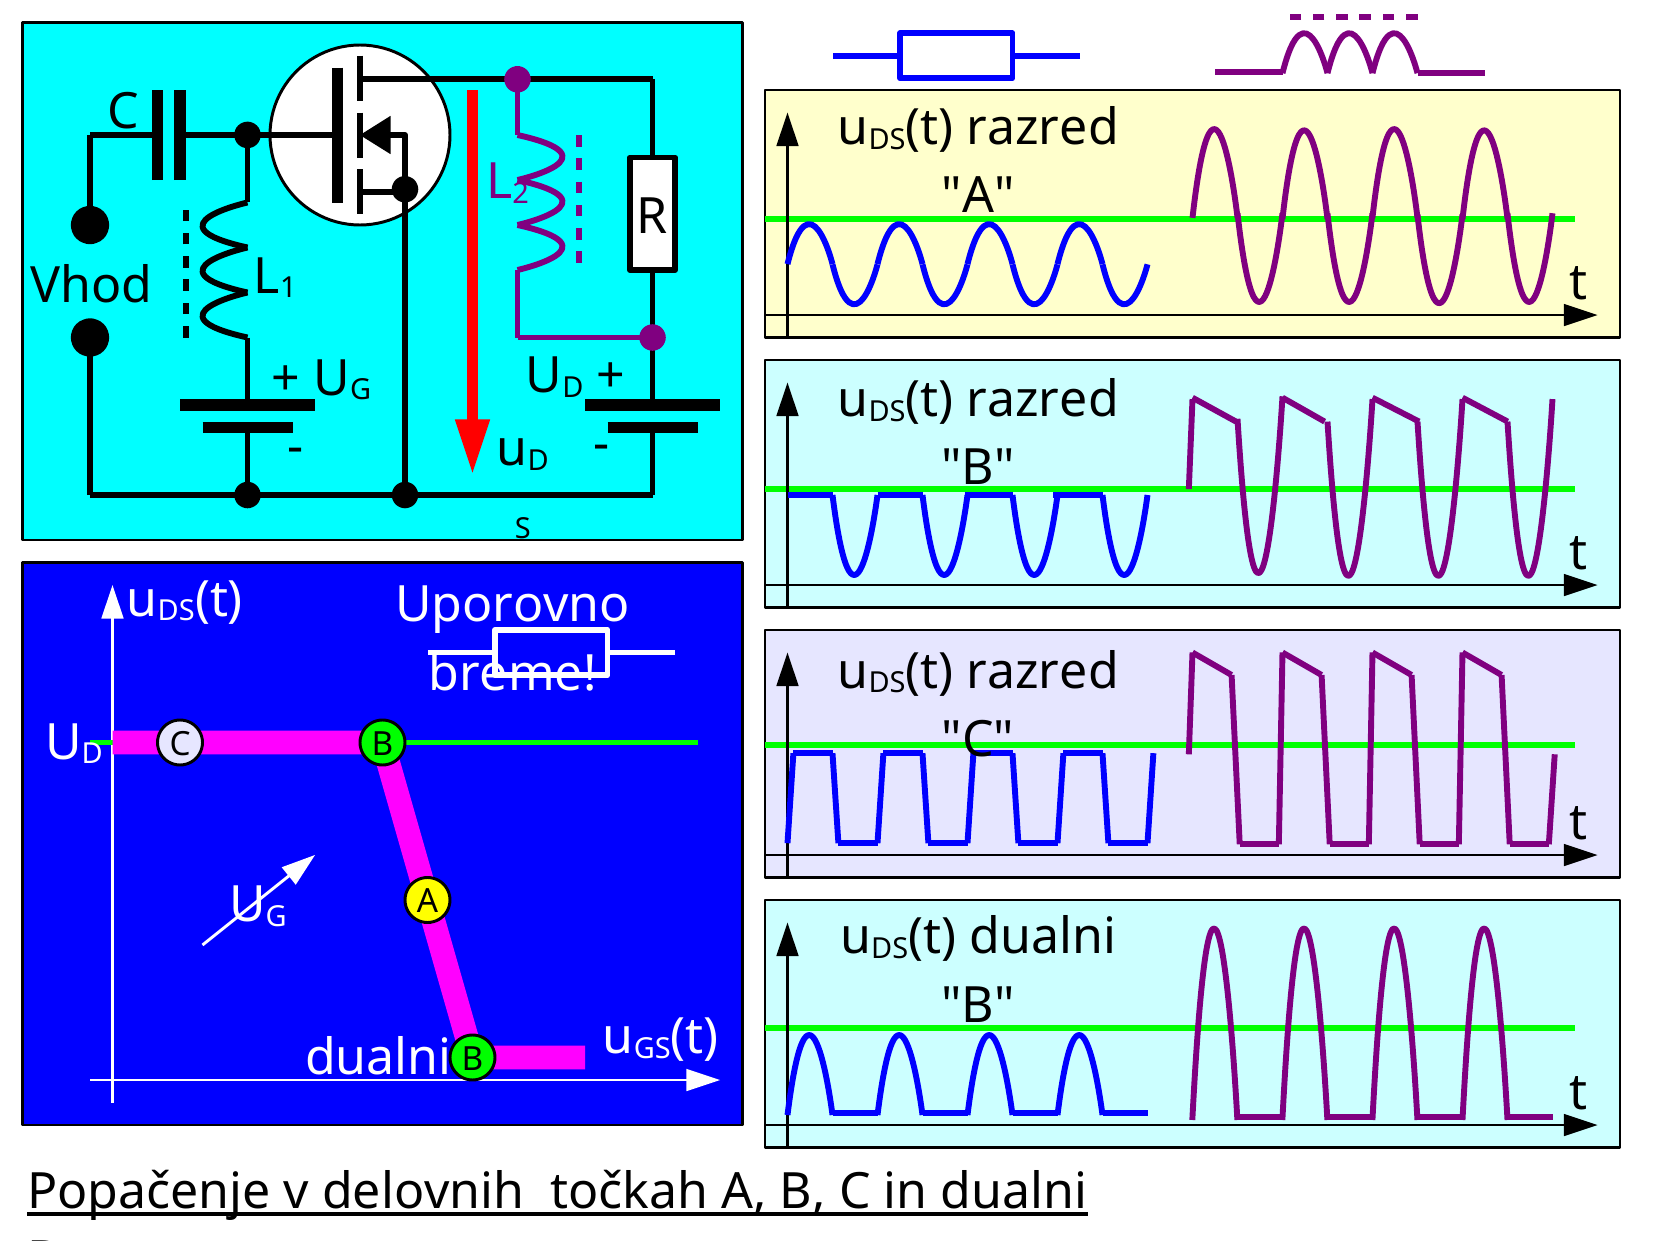

C
uDS(t) razred "A"
L2
R
L1
t
Vhod
UD +
 -
+ UG
-
uDS(t) razred "B"
uDS
t
uDS(t)
Uporovno breme!
uDS(t) razred "C"
UD
C
B
t
UG
A
uDS(t) dualni "B"
uGS(t)
dualni
B
t
Popačenje v delovnih točkah A, B, C in dualni B